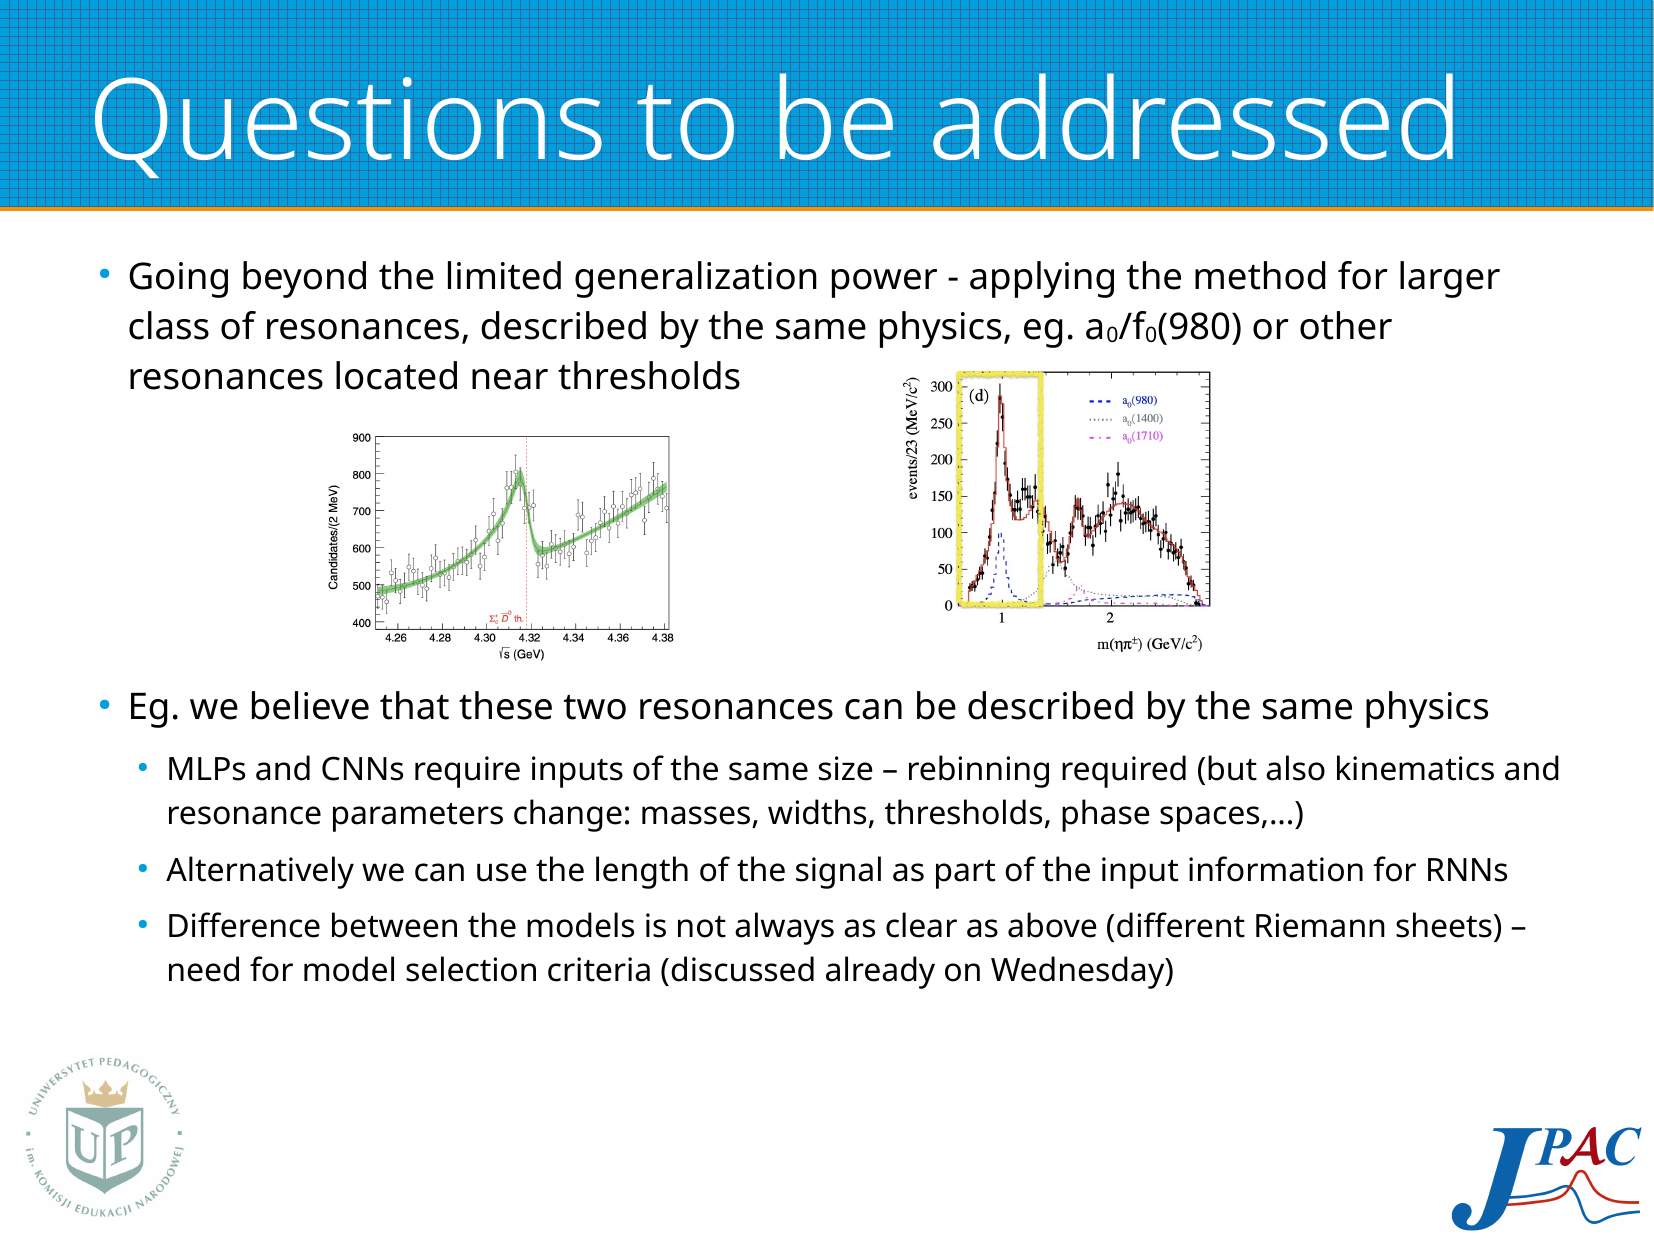

# Questions to be addressed
Going beyond the limited generalization power - applying the method for larger class of resonances, described by the same physics, eg. a0/f0(980) or other resonances located near thresholds
Eg. we believe that these two resonances can be described by the same physics
MLPs and CNNs require inputs of the same size – rebinning required (but also kinematics and resonance parameters change: masses, widths, thresholds, phase spaces,...)
Alternatively we can use the length of the signal as part of the input information for RNNs
Difference between the models is not always as clear as above (different Riemann sheets) – need for model selection criteria (discussed already on Wednesday)